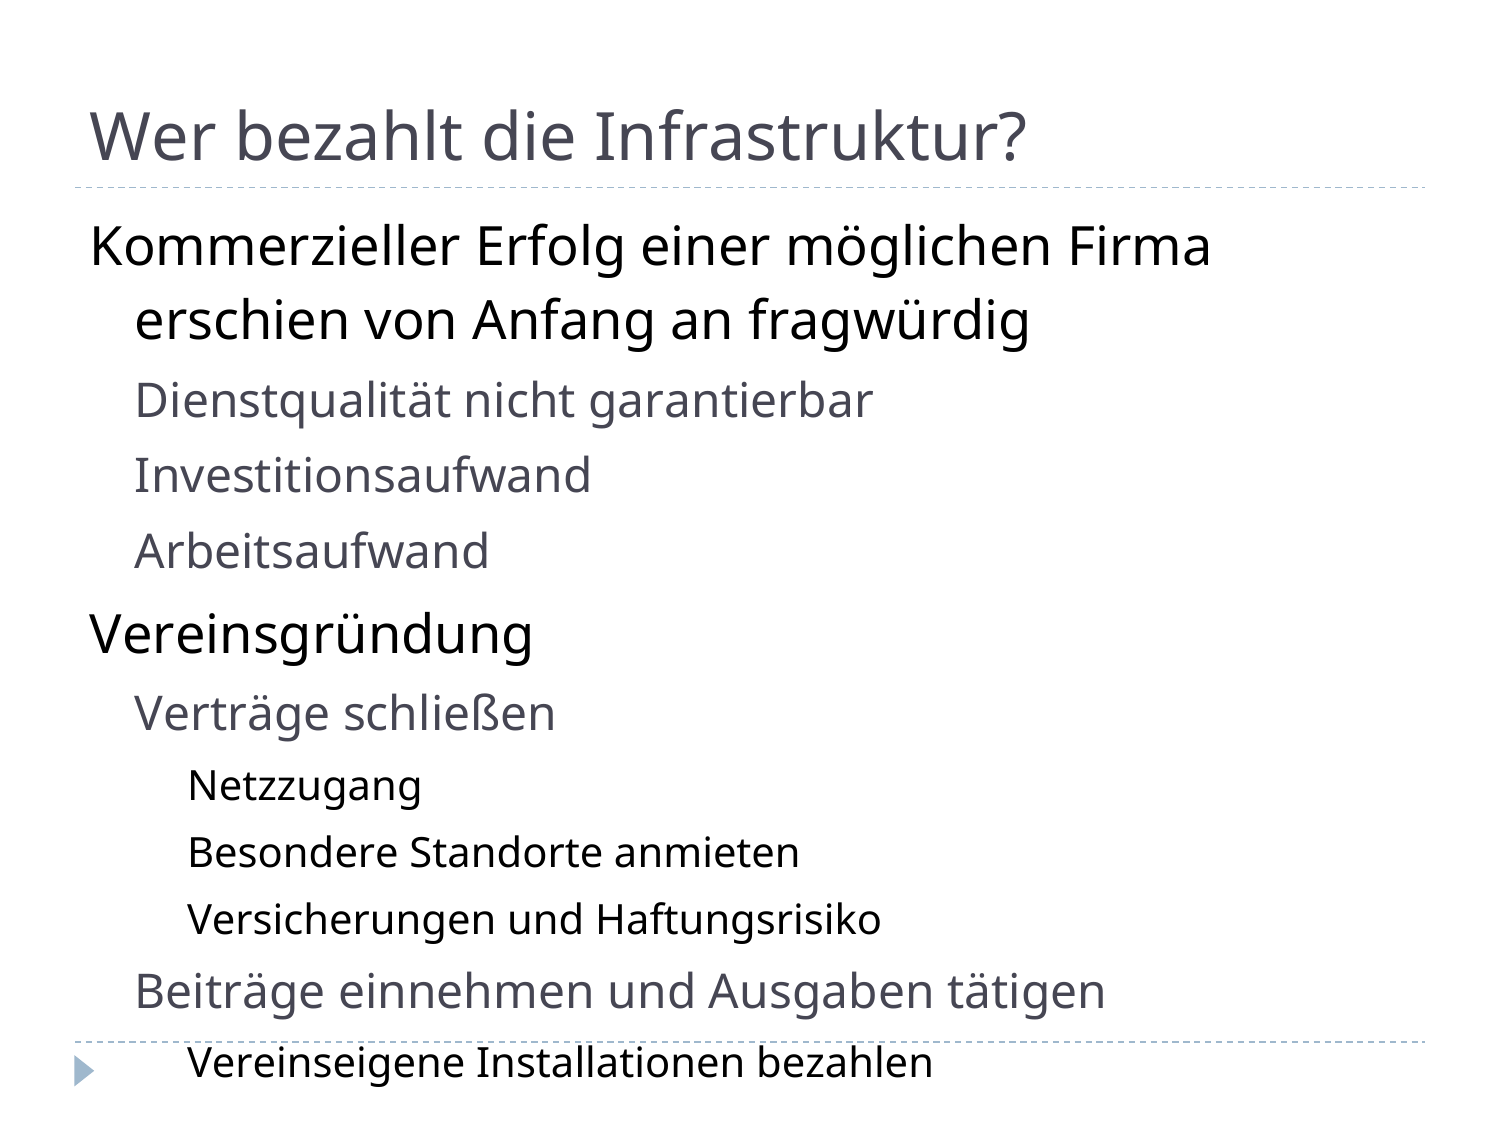

# Wer bezahlt die Infrastruktur?
Kommerzieller Erfolg einer möglichen Firma erschien von Anfang an fragwürdig
Dienstqualität nicht garantierbar
Investitionsaufwand
Arbeitsaufwand
Vereinsgründung
Verträge schließen
Netzzugang
Besondere Standorte anmieten
Versicherungen und Haftungsrisiko
Beiträge einnehmen und Ausgaben tätigen
Vereinseigene Installationen bezahlen